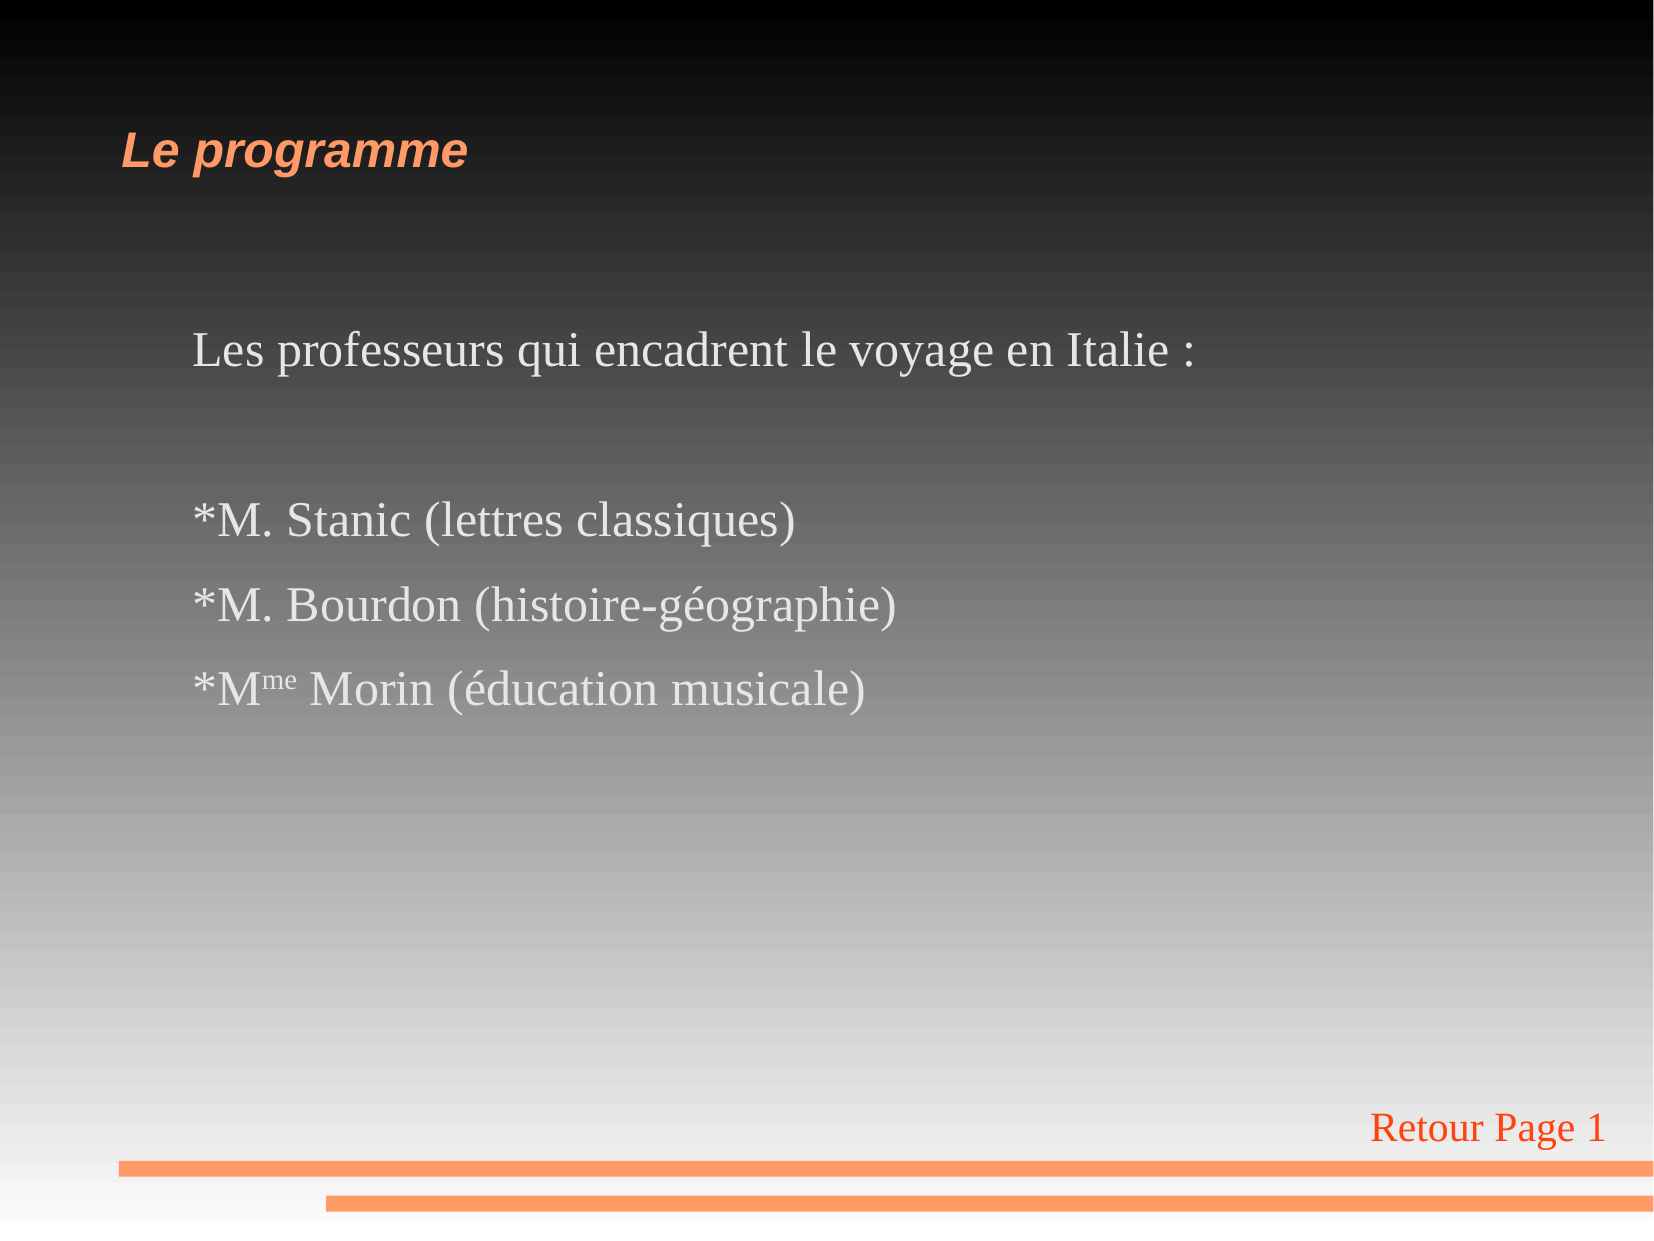

# Le programme
Les professeurs qui encadrent le voyage en Italie :
*M. Stanic (lettres classiques)
*M. Bourdon (histoire-géographie)
*Mme Morin (éducation musicale)
Retour Page 1